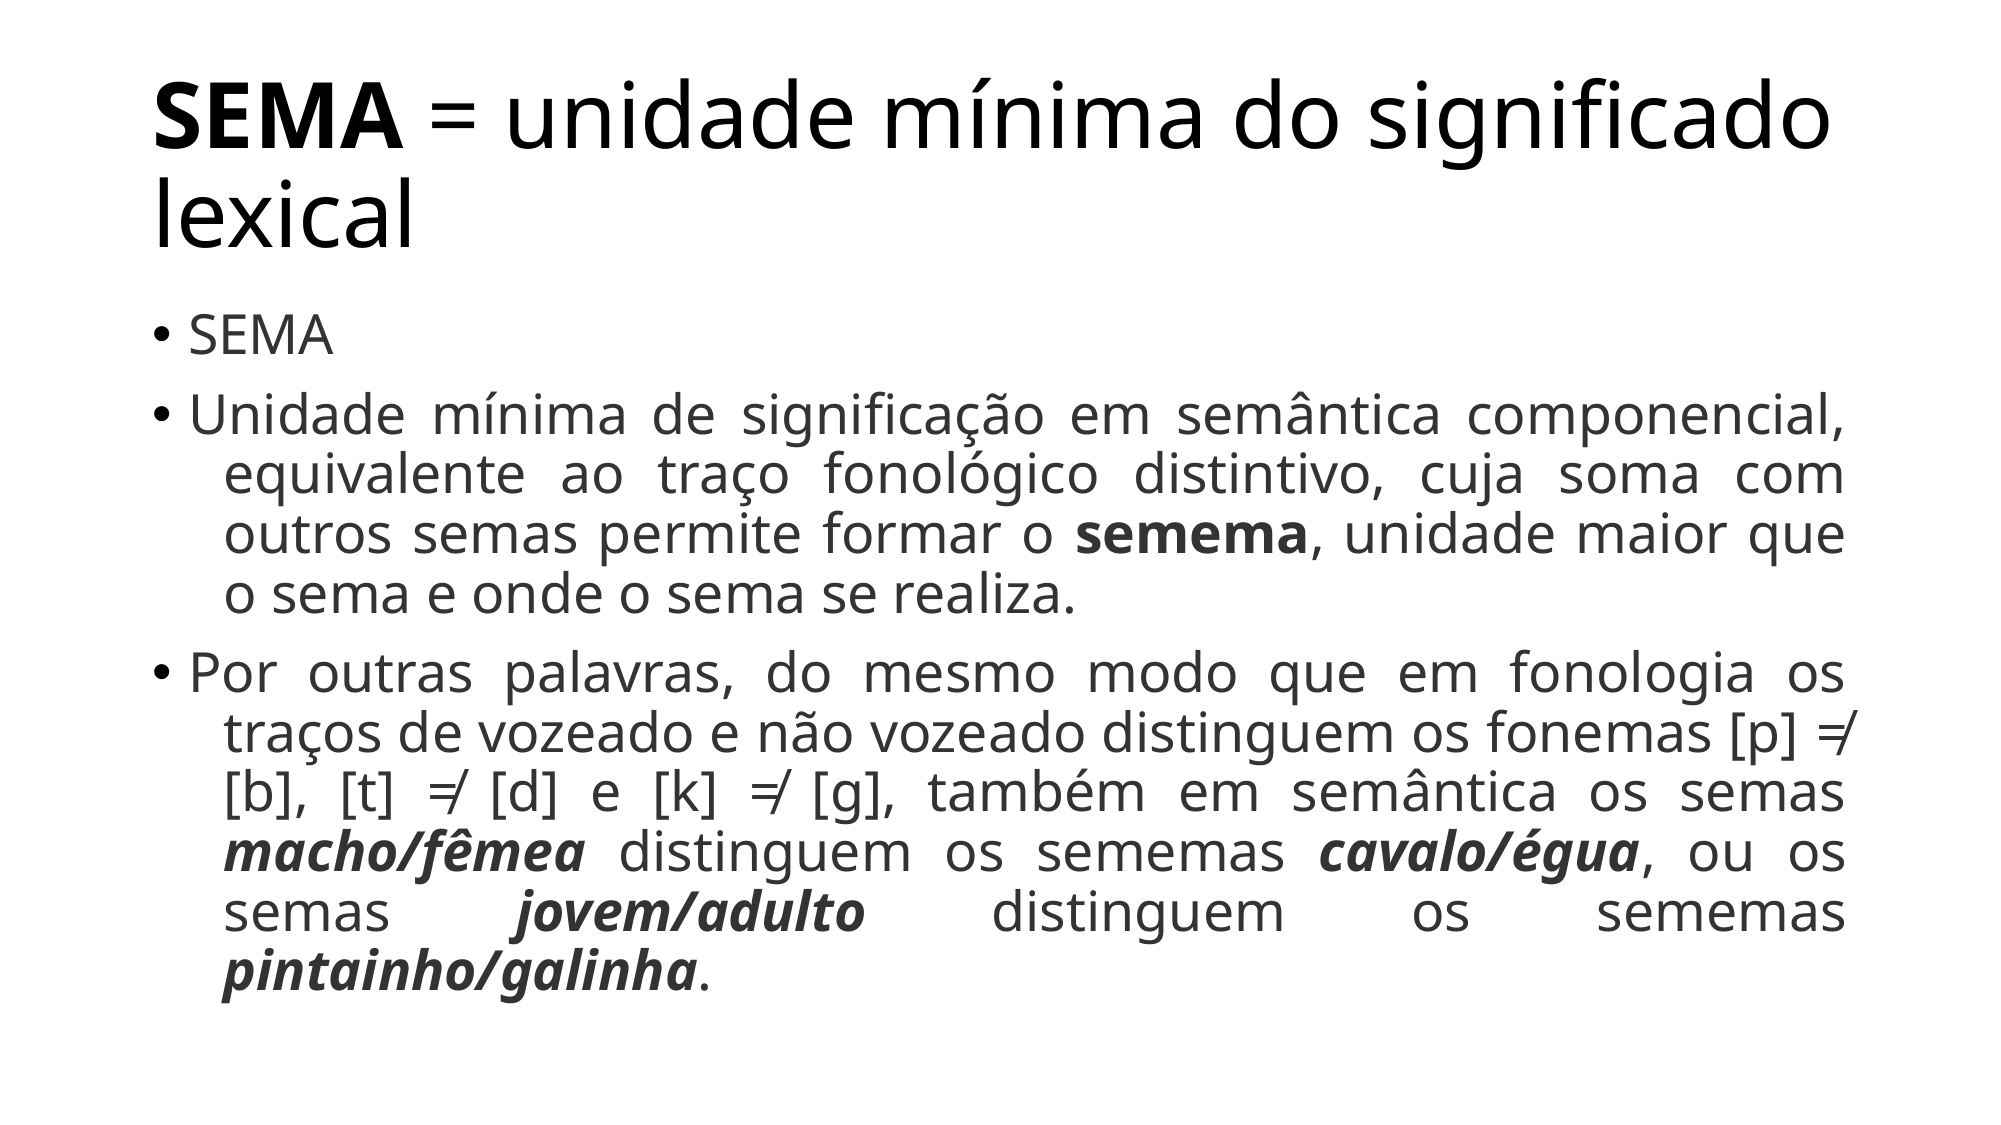

# SEMA = unidade mínima do significado lexical
SEMA
Unidade mínima de significação em semântica componencial, equivalente ao traço fonológico distintivo, cuja soma com outros semas permite formar o semema, unidade maior que o sema e onde o sema se realiza.
Por outras palavras, do mesmo modo que em fonologia os traços de vozeado e não vozeado distinguem os fonemas [p] ≠ [b], [t] ≠ [d] e [k] ≠ [g], também em semântica os semas macho/fêmea distinguem os sememas cavalo/égua, ou os semas jovem/adulto distinguem os sememas pintainho/galinha.